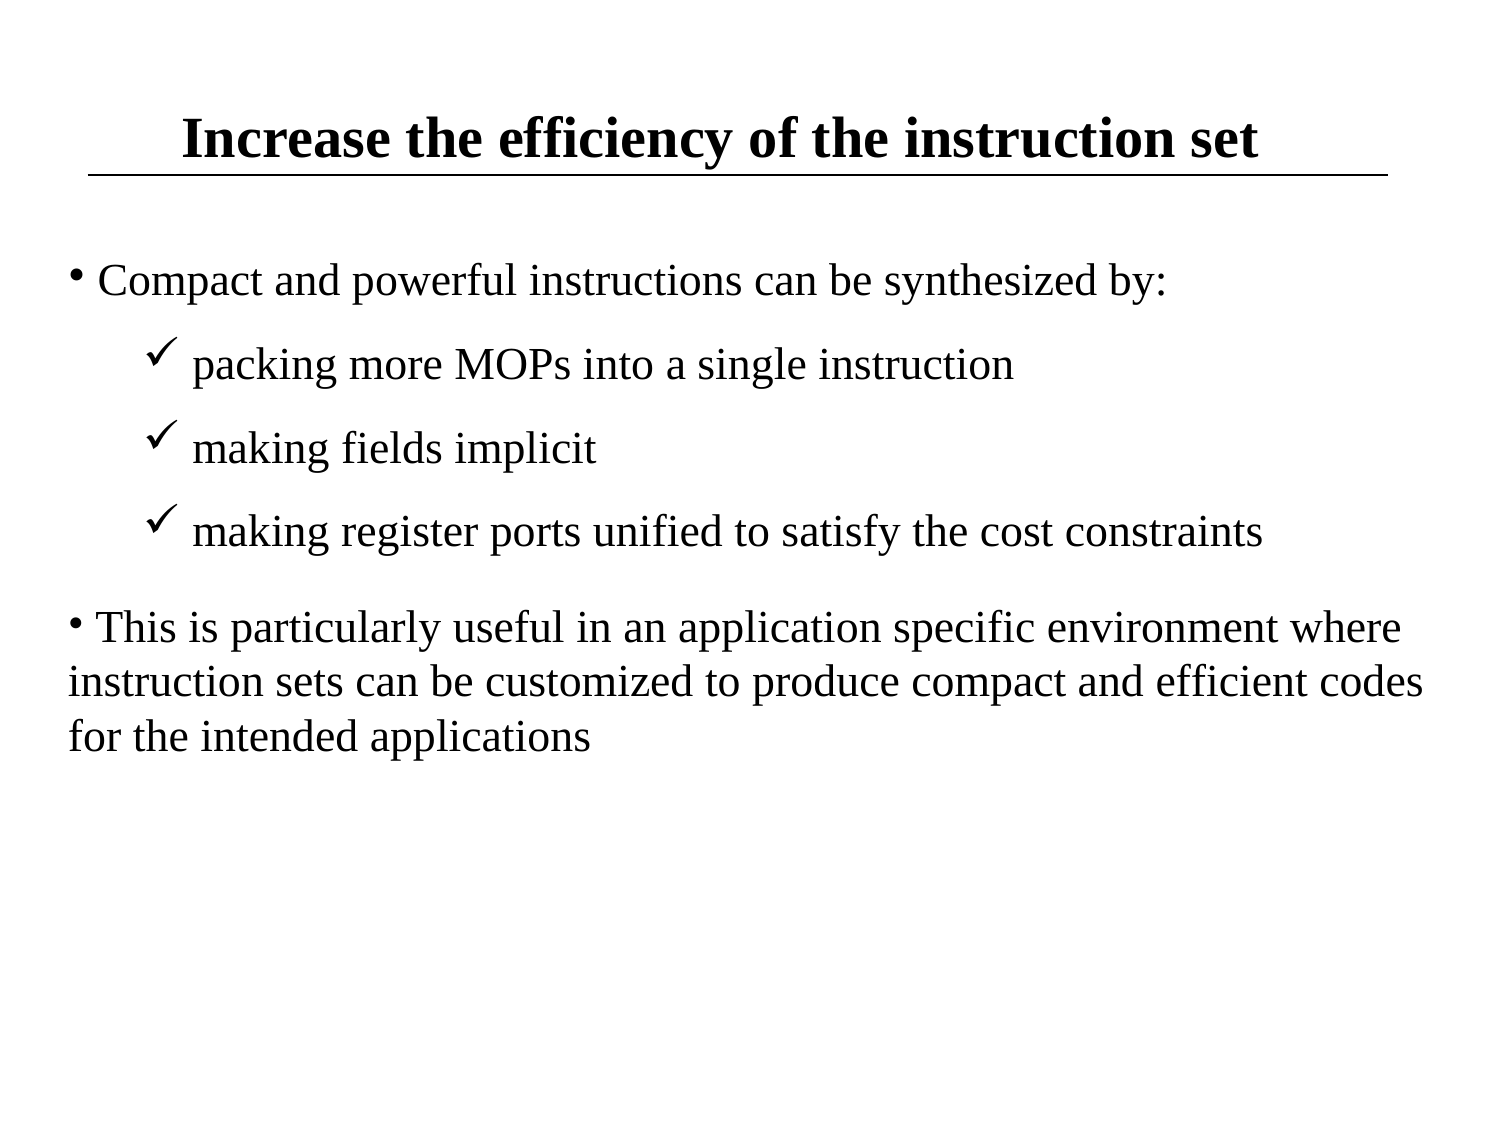

Increase the efficiency of the instruction set
 Compact and powerful instructions can be synthesized by:
 packing more MOPs into a single instruction
 making fields implicit
 making register ports unified to satisfy the cost constraints
 This is particularly useful in an application specific environment where instruction sets can be customized to produce compact and efficient codes for the intended applications